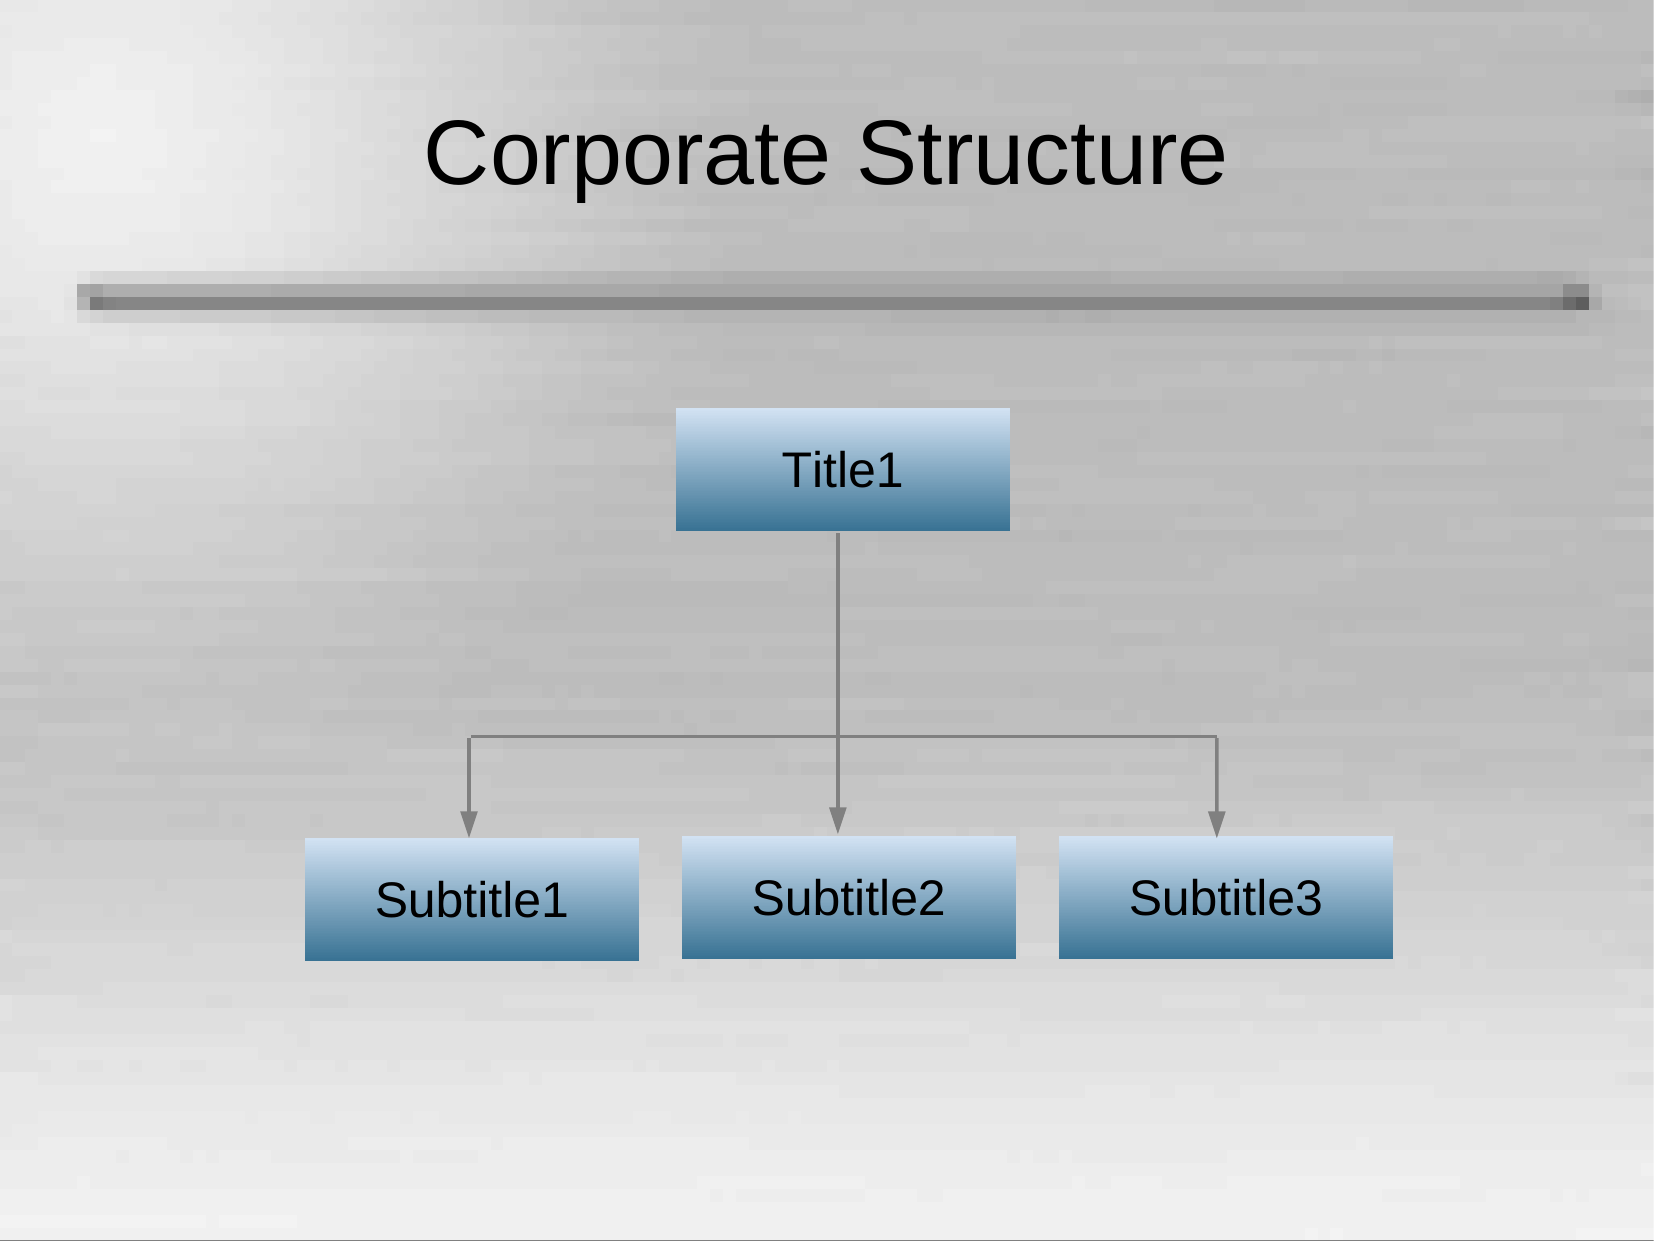

# Corporate Structure
Title1
Subtitle2
Subtitle3
Subtitle1